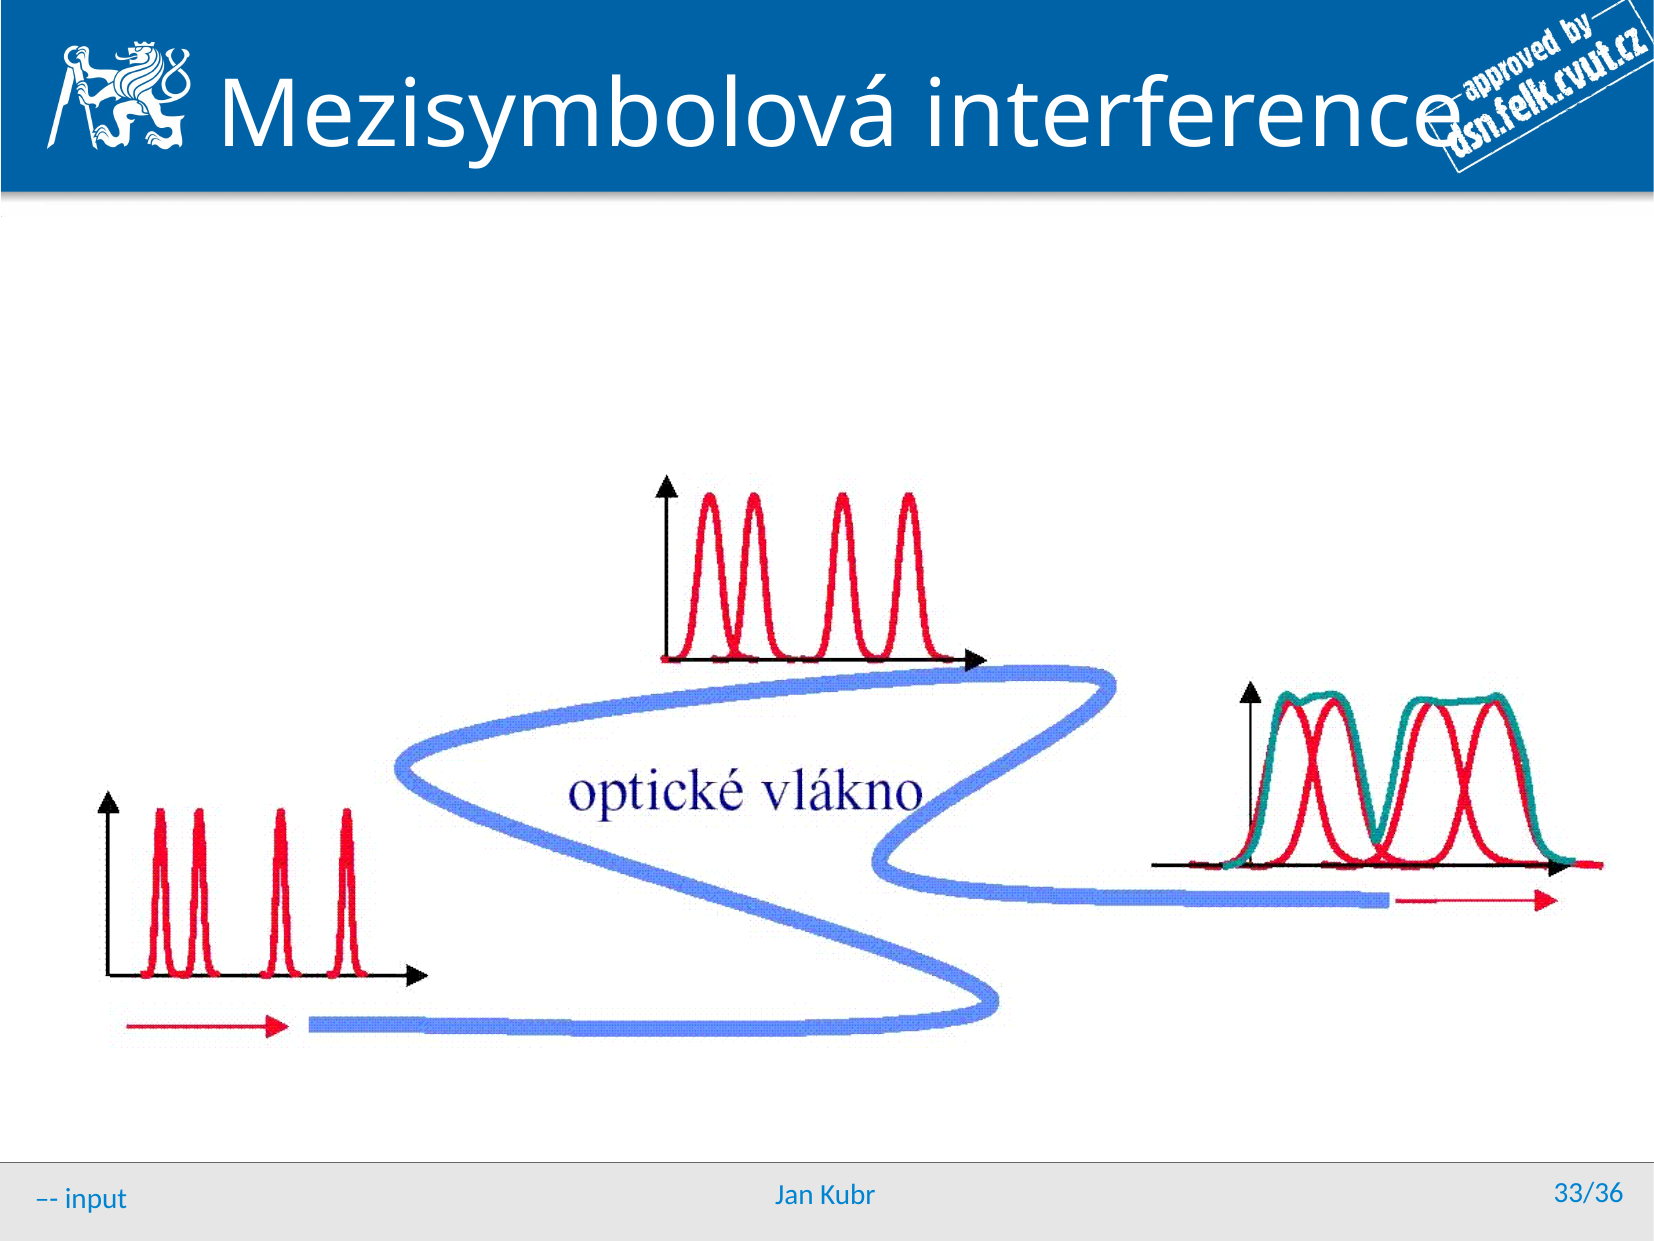

# Mezisymbolová interference
33
Jan Kubr
02/2006